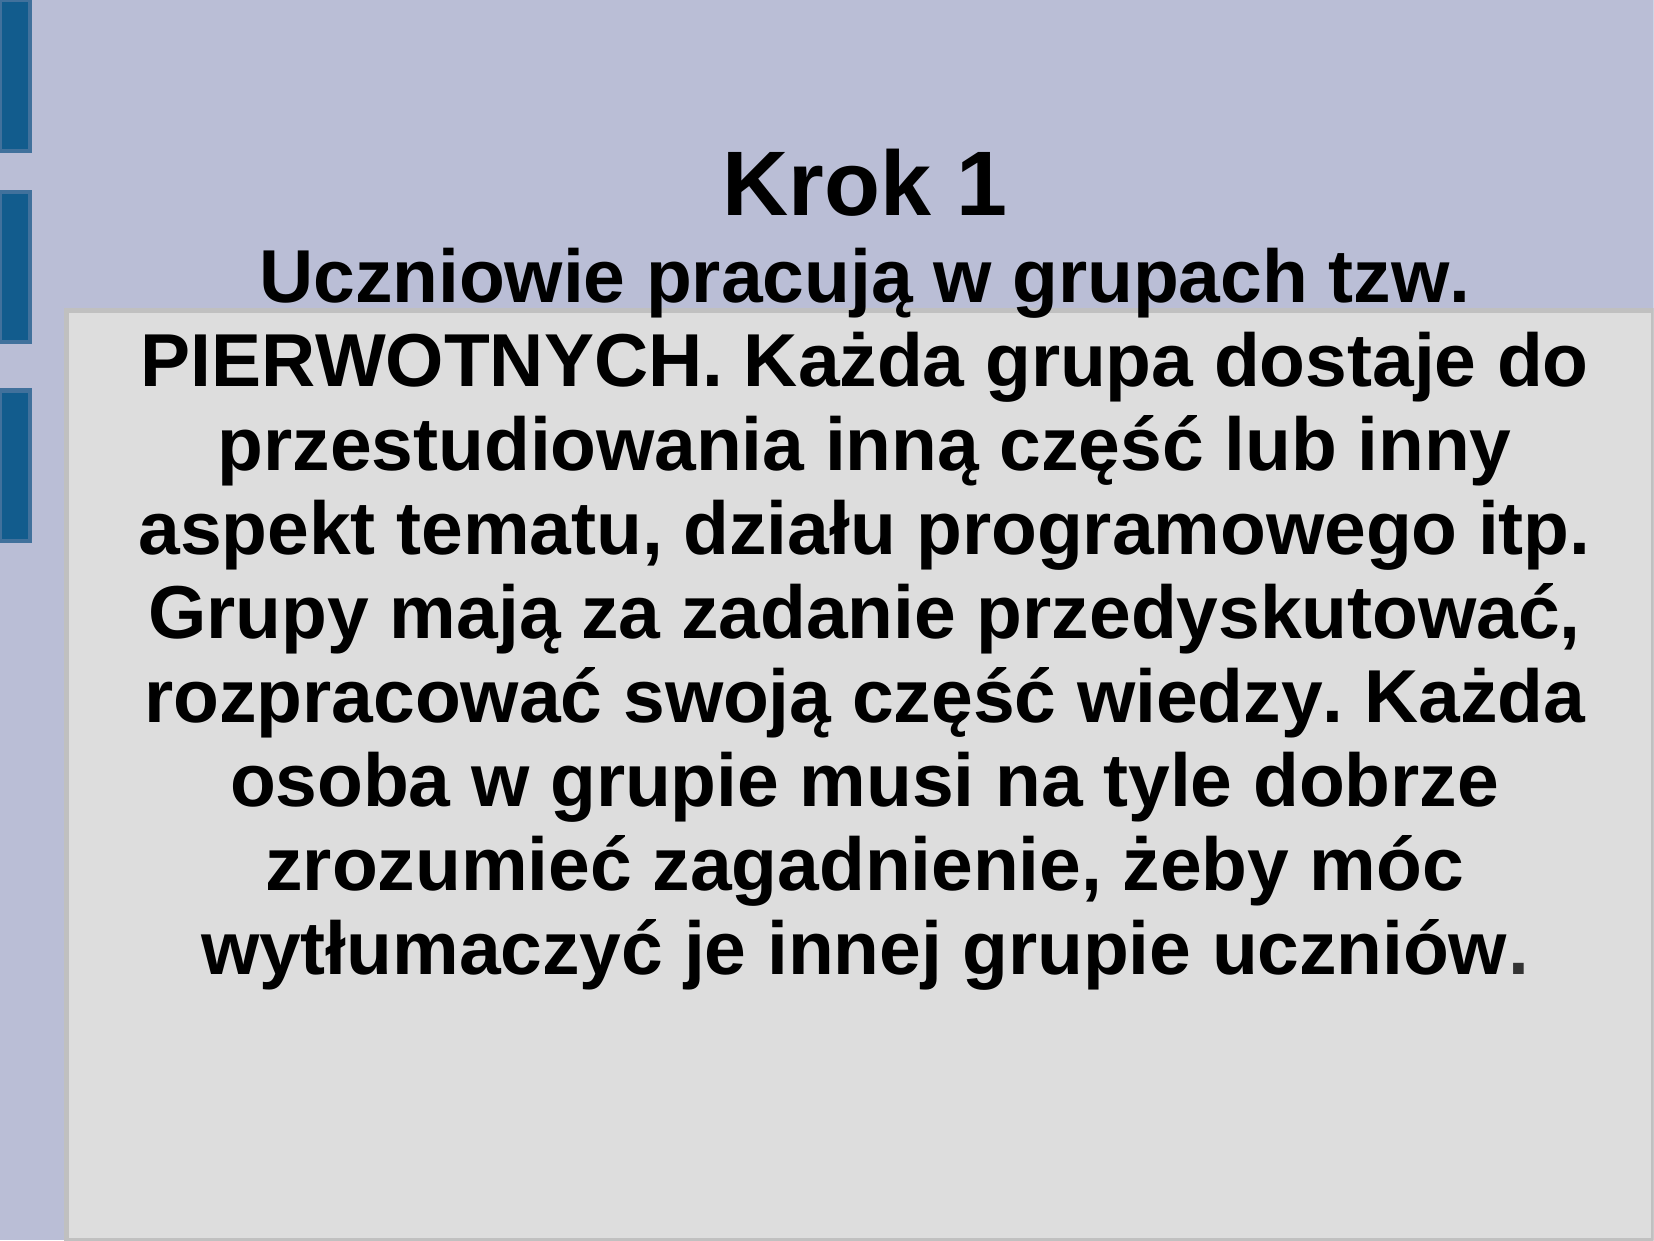

# Krok 1 Uczniowie pracują w grupach tzw. PIERWOTNYCH. Każda grupa dostaje do przestudiowania inną część lub inny aspekt tematu, działu programowego itp. Grupy mają za zadanie przedyskutować, rozpracować swoją część wiedzy. Każda osoba w grupie musi na tyle dobrze zrozumieć zagadnienie, żeby móc wytłumaczyć je innej grupie uczniów.